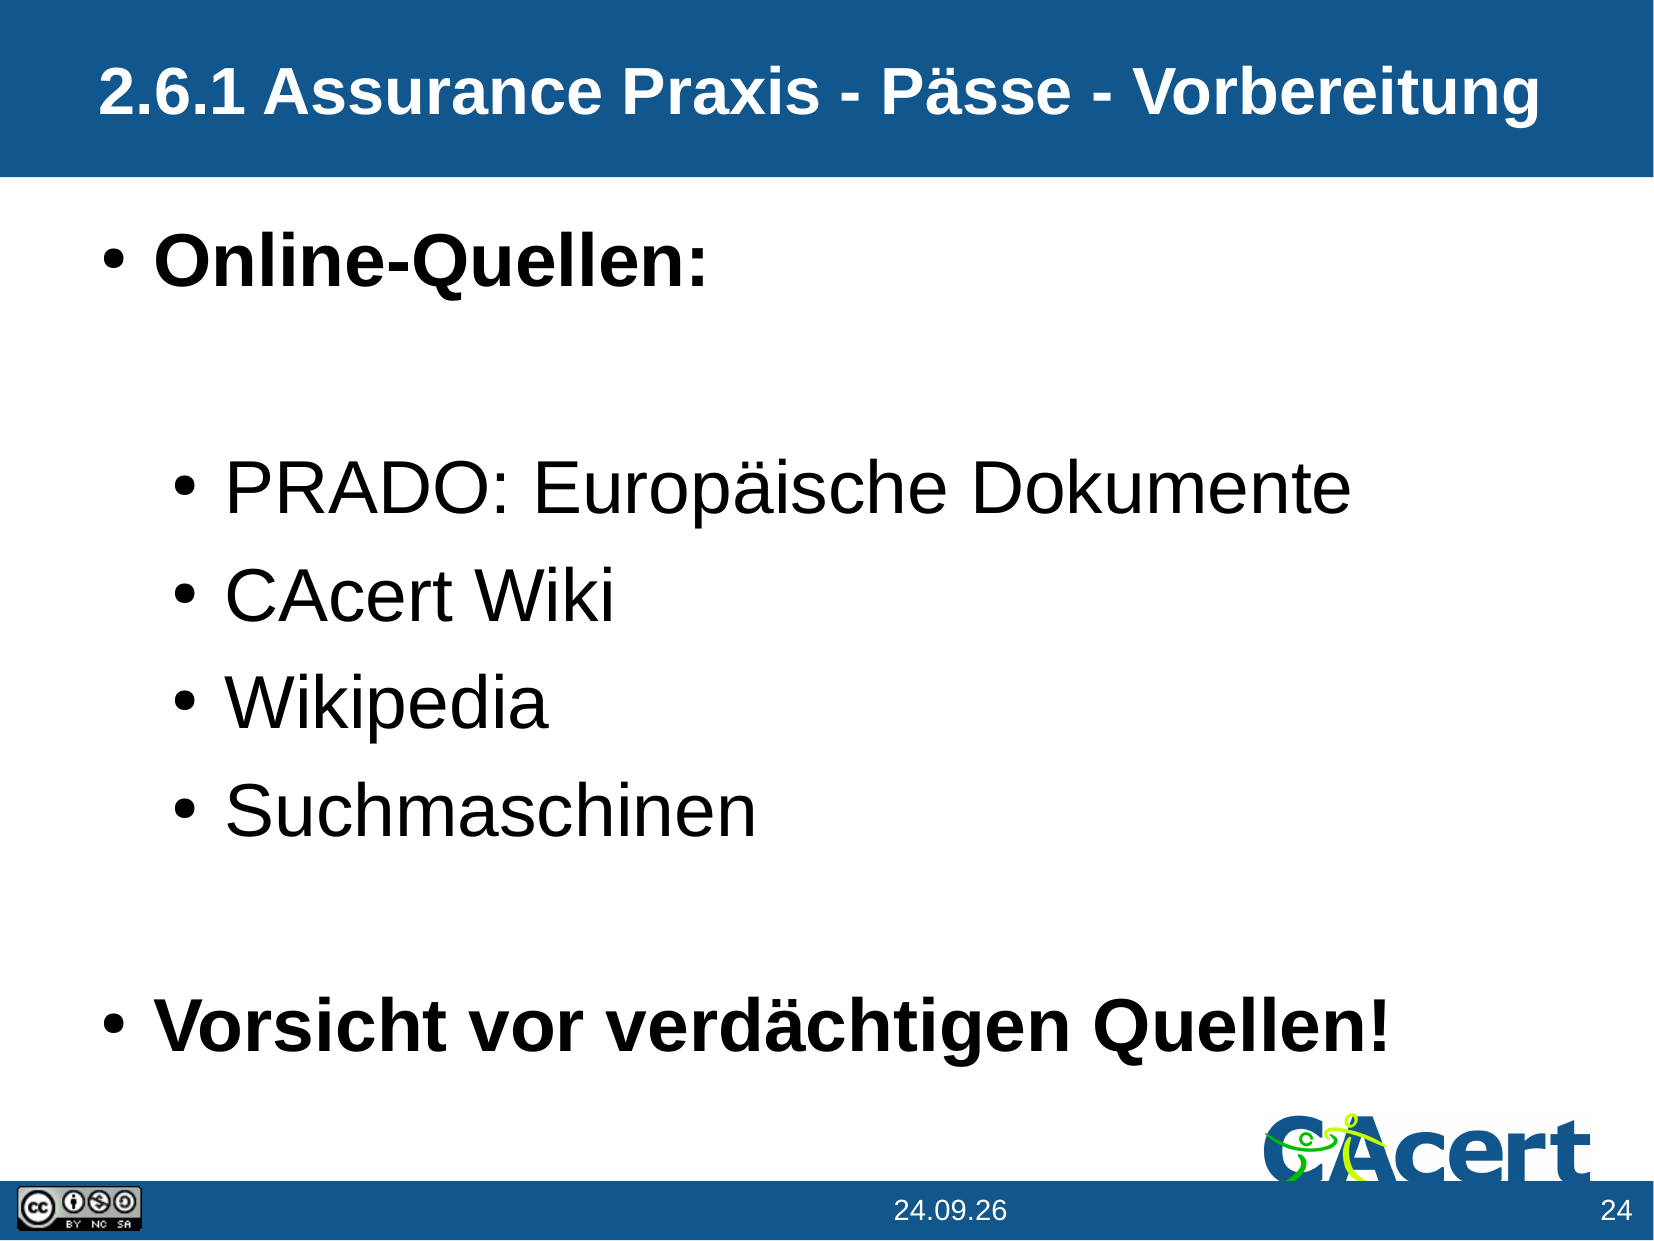

# 2.6.1 Assurance Praxis - Pässe - Vorbereitung
Online-Quellen:
PRADO: Europäische Dokumente
CAcert Wiki
Wikipedia
Suchmaschinen
Vorsicht vor verdächtigen Quellen!